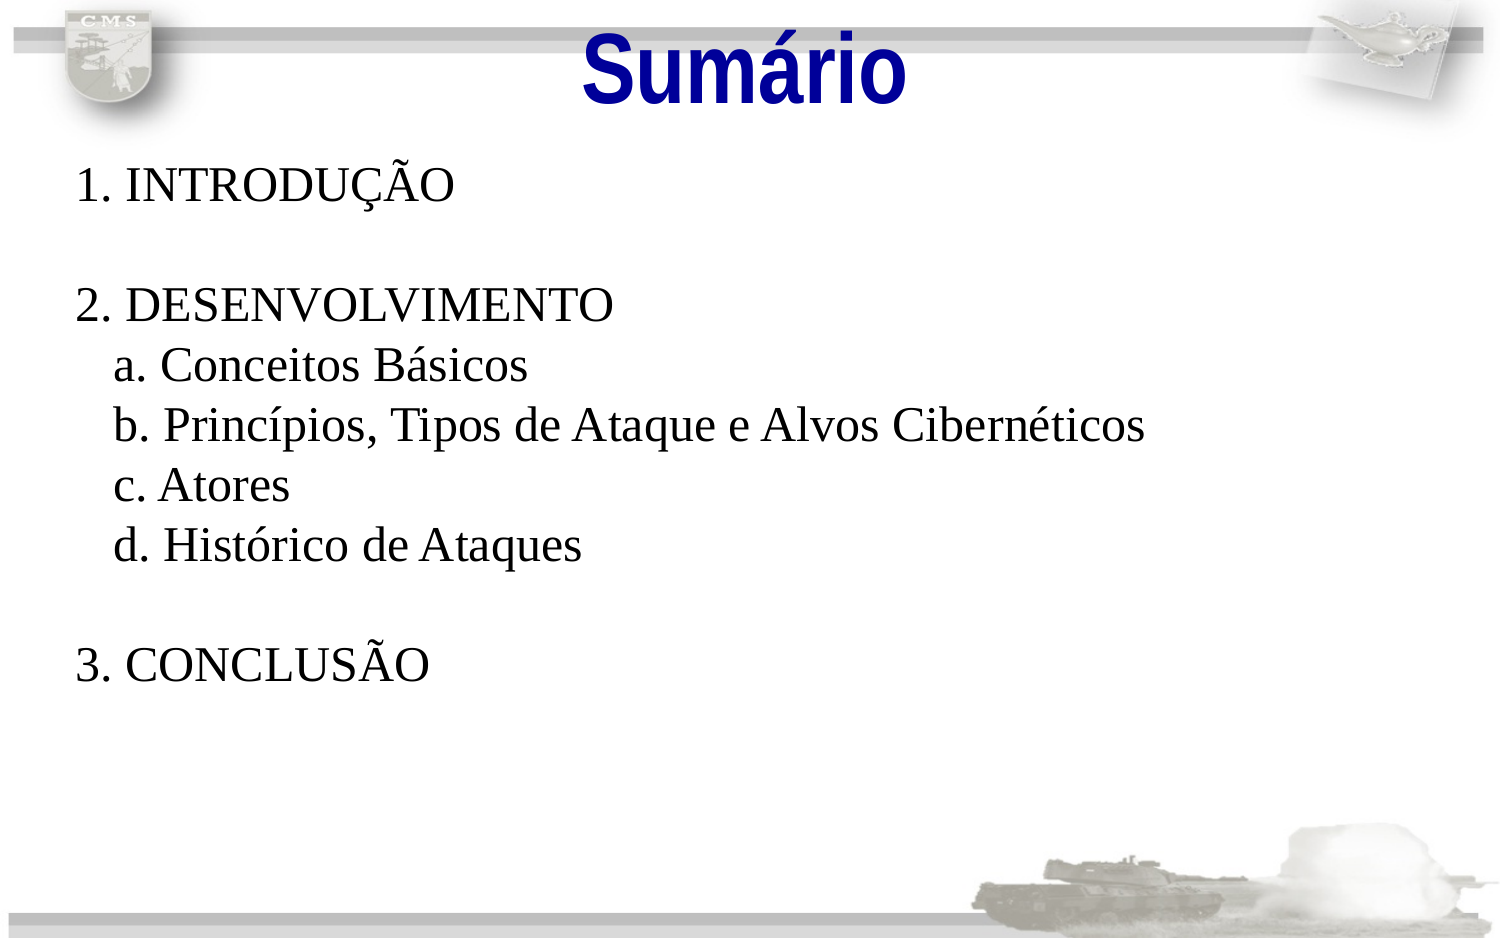

Sumário
1. INTRODUÇÃO
2. DESENVOLVIMENTO
	a. Conceitos Básicos
	b. Princípios, Tipos de Ataque e Alvos Cibernéticos
	c. Atores
	d. Histórico de Ataques
3. CONCLUSÃO